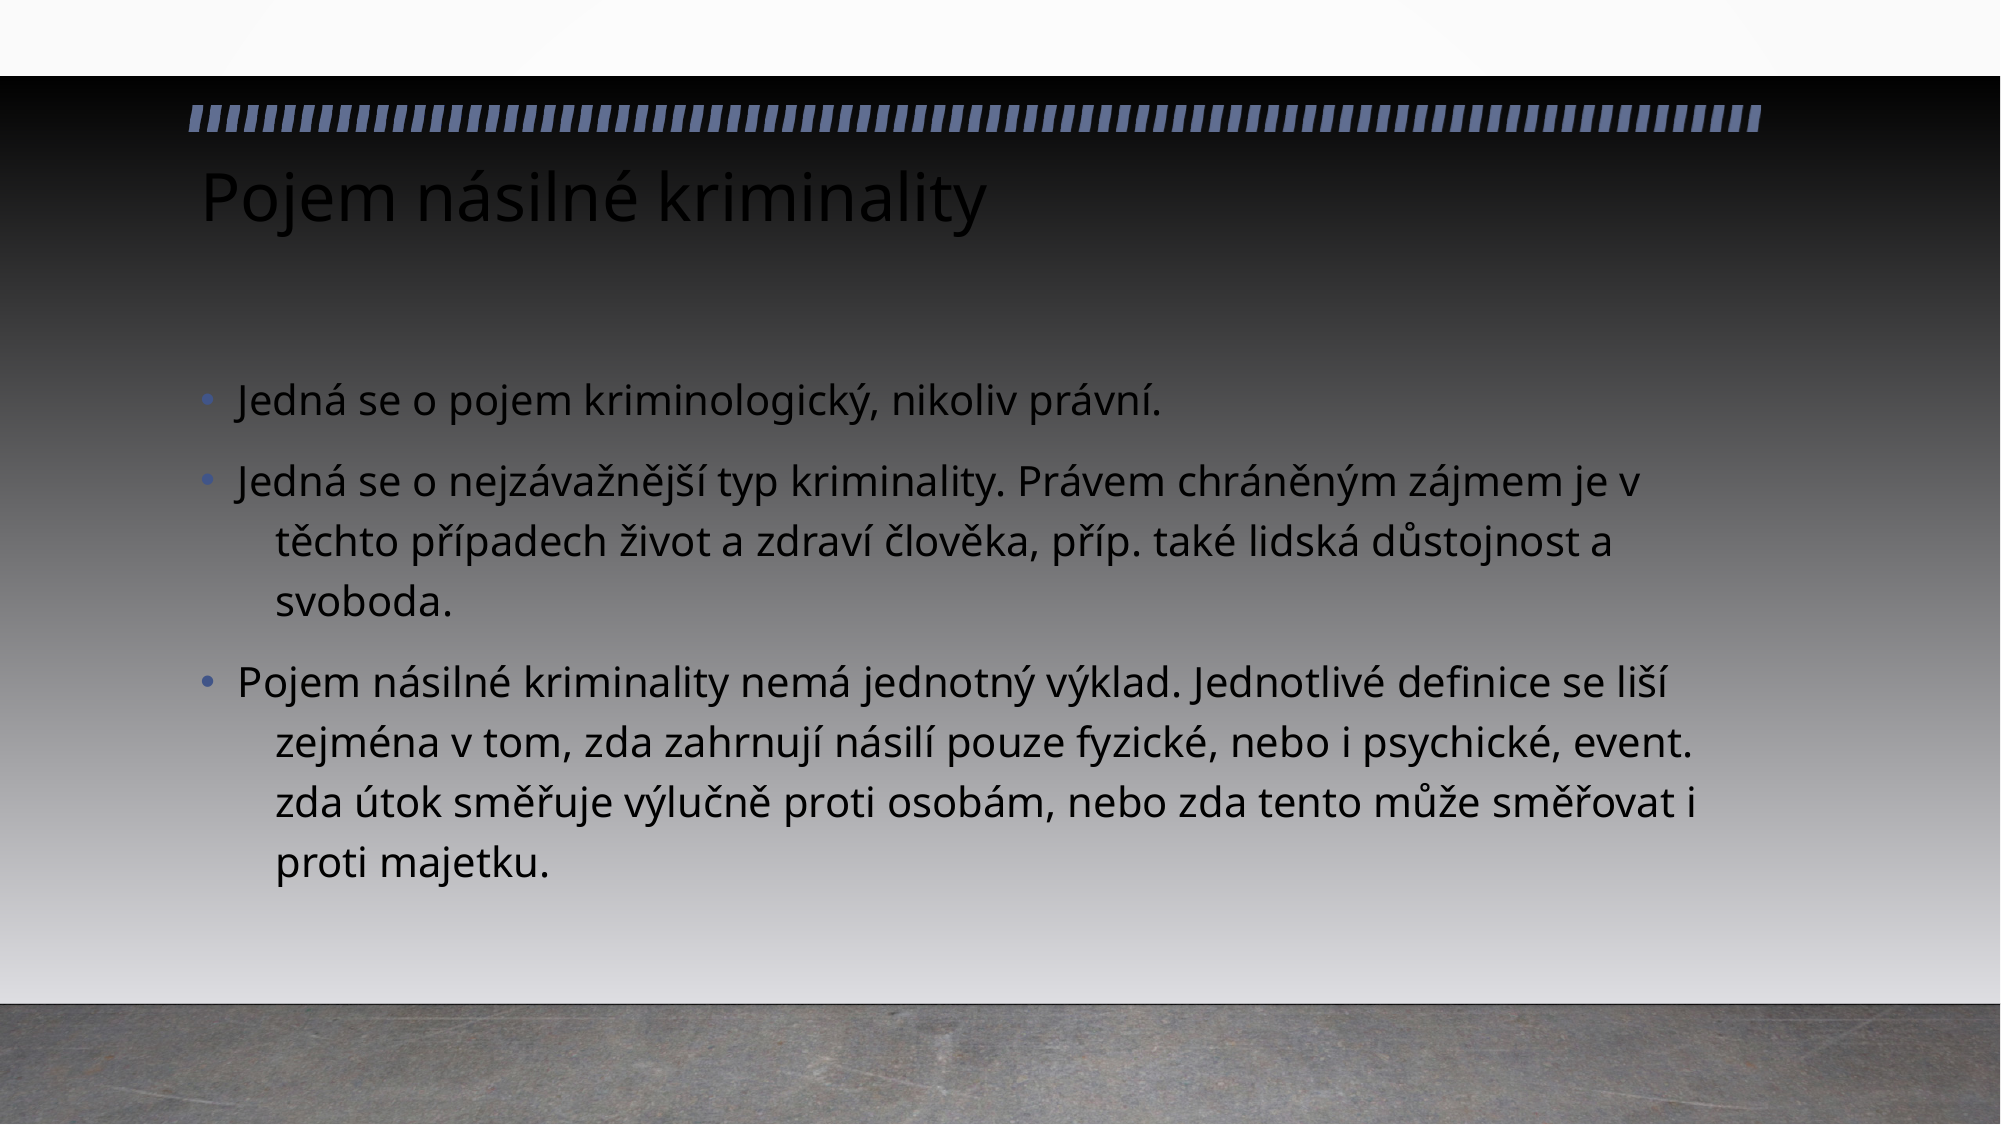

# Pojem násilné kriminality
Jedná se o pojem kriminologický, nikoliv právní.
Jedná se o nejzávažnější typ kriminality. Právem chráněným zájmem je v těchto případech život a zdraví člověka, příp. také lidská důstojnost a svoboda.
Pojem násilné kriminality nemá jednotný výklad. Jednotlivé definice se liší zejména v tom, zda zahrnují násilí pouze fyzické, nebo i psychické, event. zda útok směřuje výlučně proti osobám, nebo zda tento může směřovat i proti majetku.